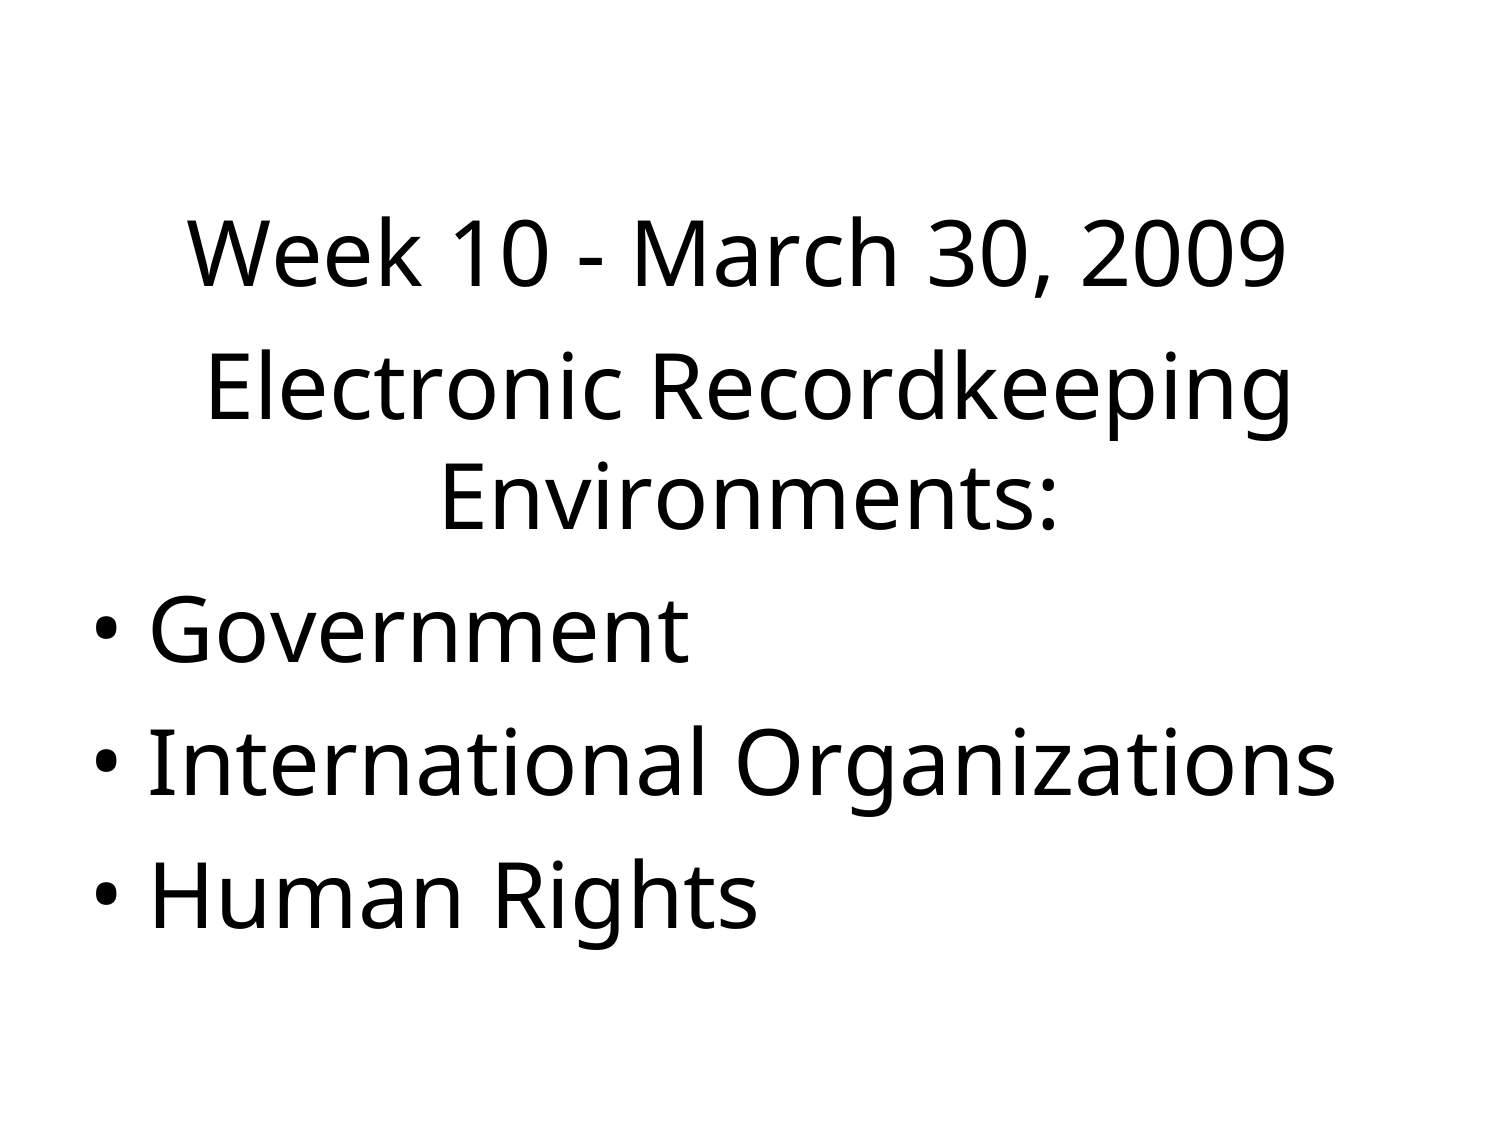

Week 10 - March 30, 2009
Electronic Recordkeeping Environments:
 Government
 International Organizations
 Human Rights